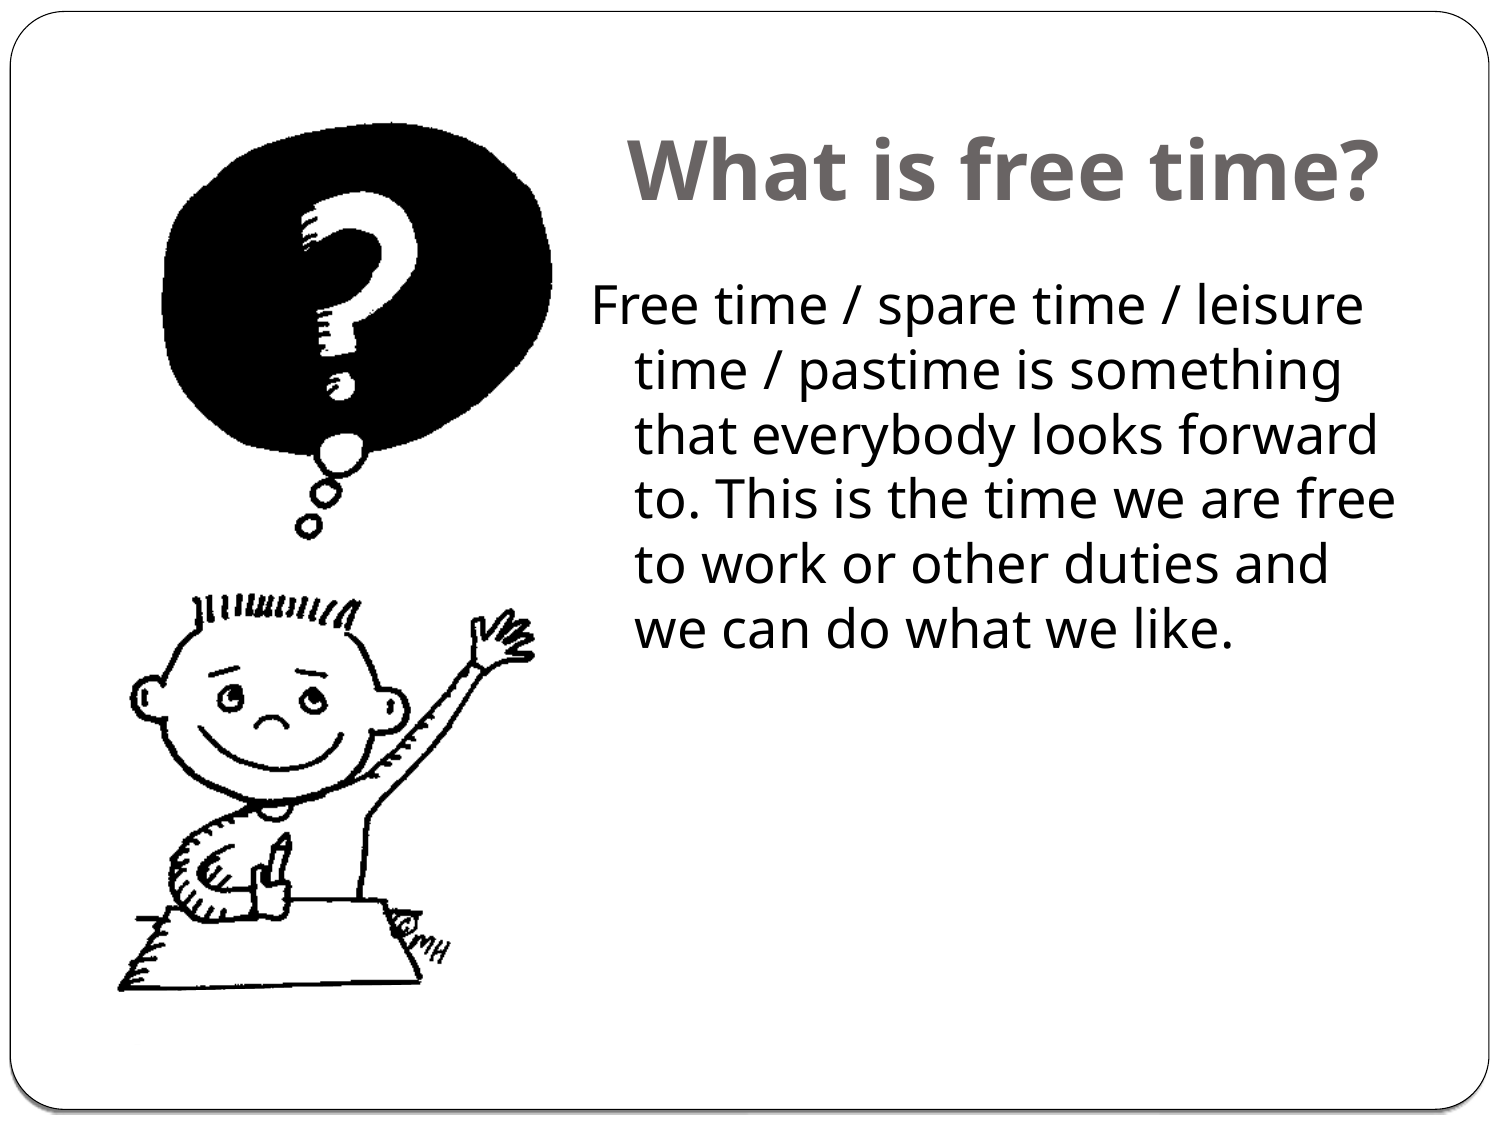

# What is free time?
Free time / spare time / leisure time / pastime is something that everybody looks forward to. This is the time we are free to work or other duties and we can do what we like.